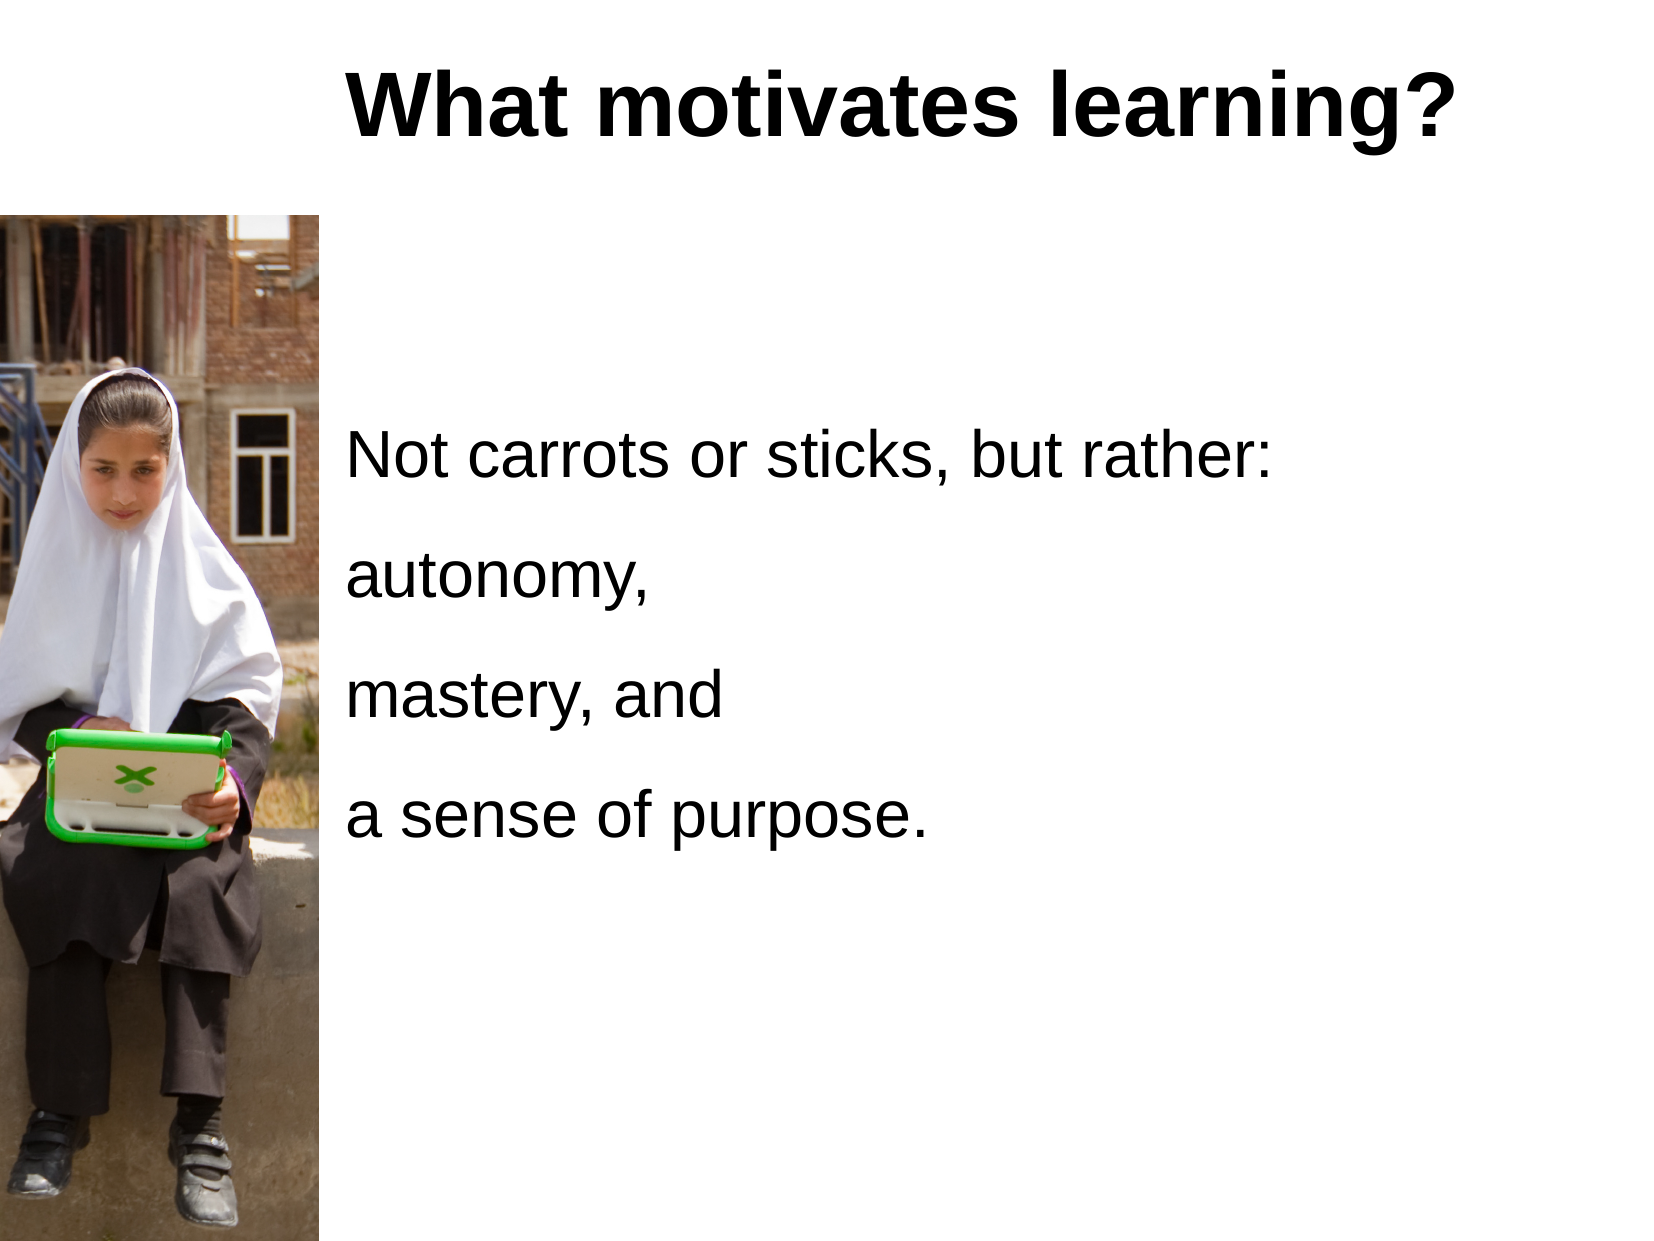

# What motivates learning?
Not carrots or sticks, but rather:
autonomy,
mastery, and
a sense of purpose.